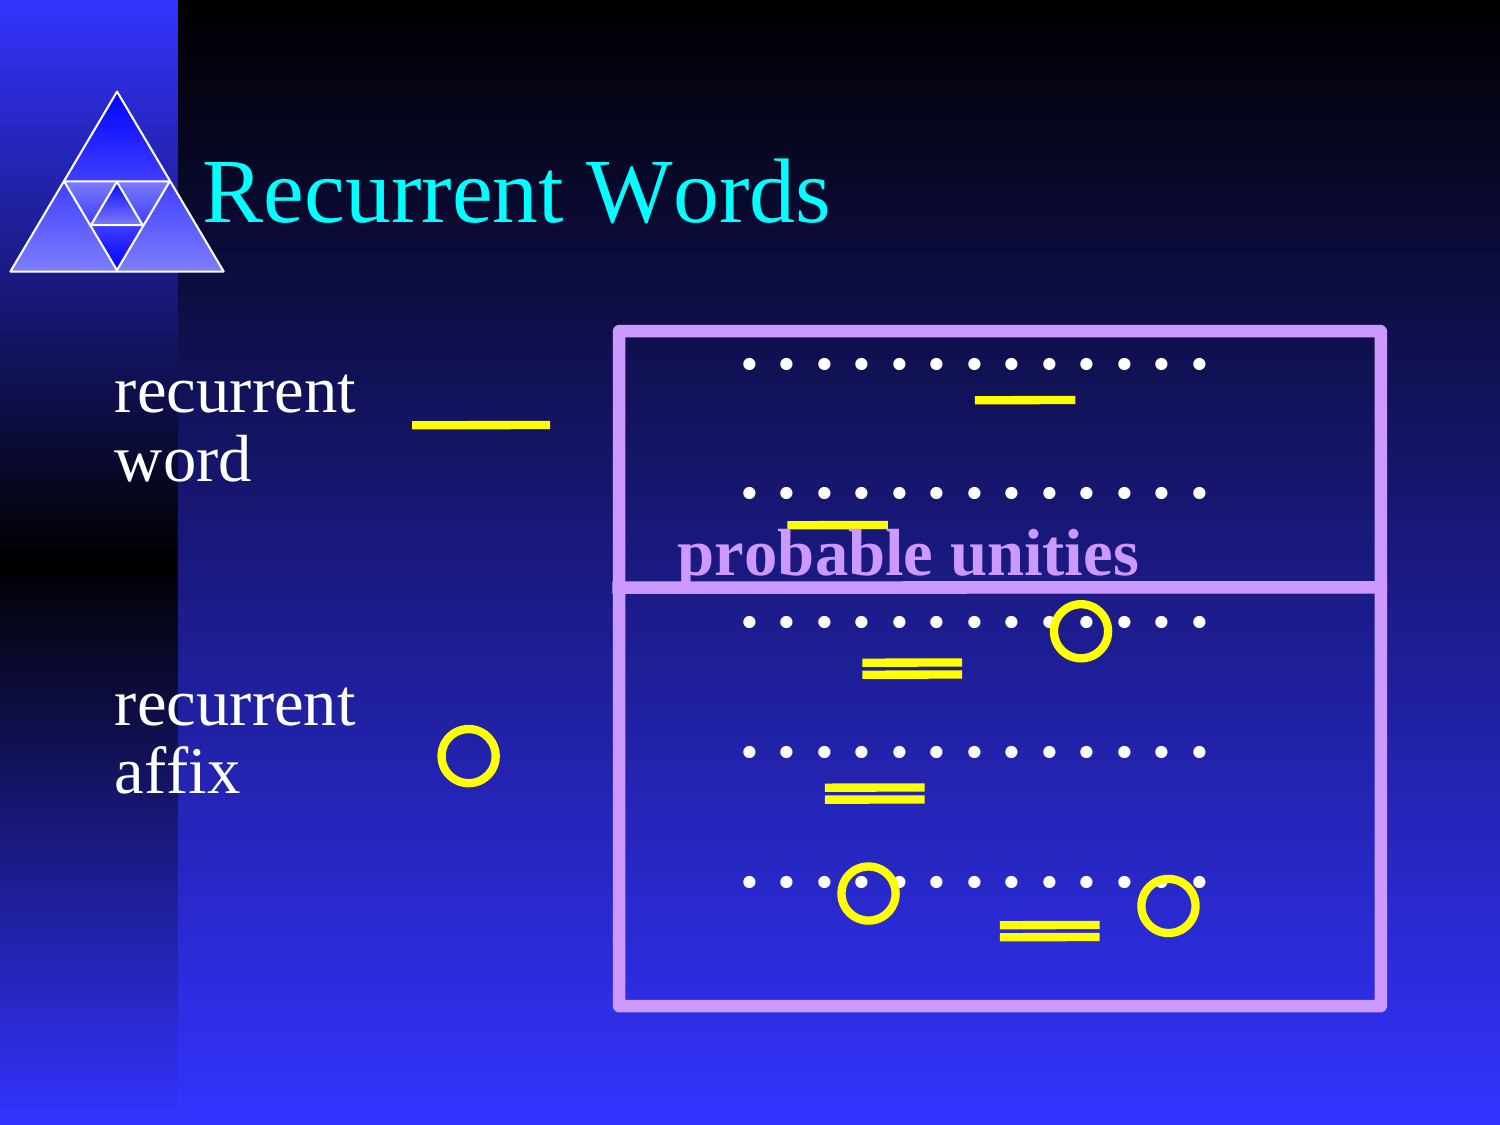

# Recurrent Words
. . . . . . . . . . . . .
. . . . . . . . . . . . .
. . . . . . . . . . . . .
. . . . . . . . . . . . .
. . . . . . . . . . . . .
probable unities
recurrent word
recurrent affix